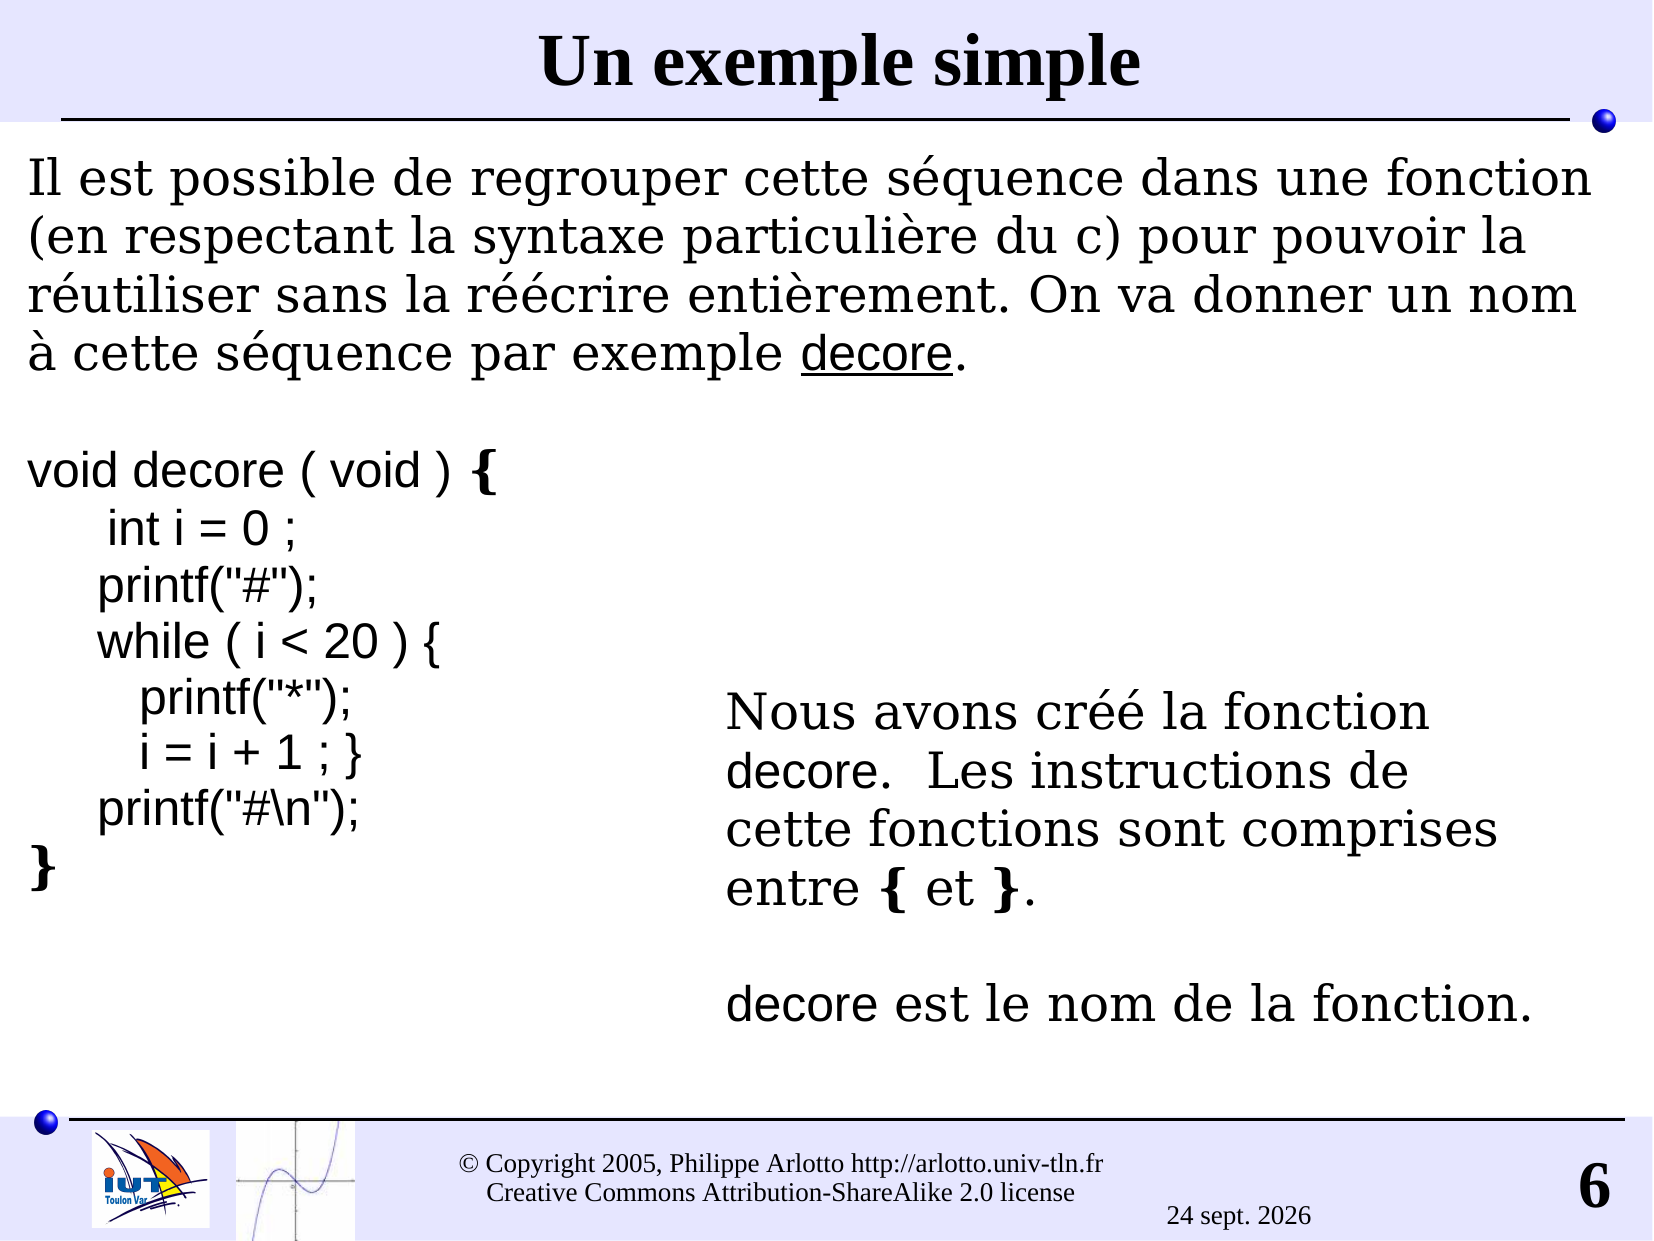

# Un exemple simple
Il est possible de regrouper cette séquence dans une fonction
(en respectant la syntaxe particulière du c) pour pouvoir la
réutiliser sans la réécrire entièrement. On va donner un nom
à cette séquence par exemple decore.
void decore ( void ) {
 int i = 0 ;
 printf("#");
 while ( i < 20 ) {
 printf("*");
 i = i + 1 ; }
 printf("#\n");
}
Nous avons créé la fonction
decore. Les instructions de
cette fonctions sont comprises
entre { et }.
decore est le nom de la fonction.